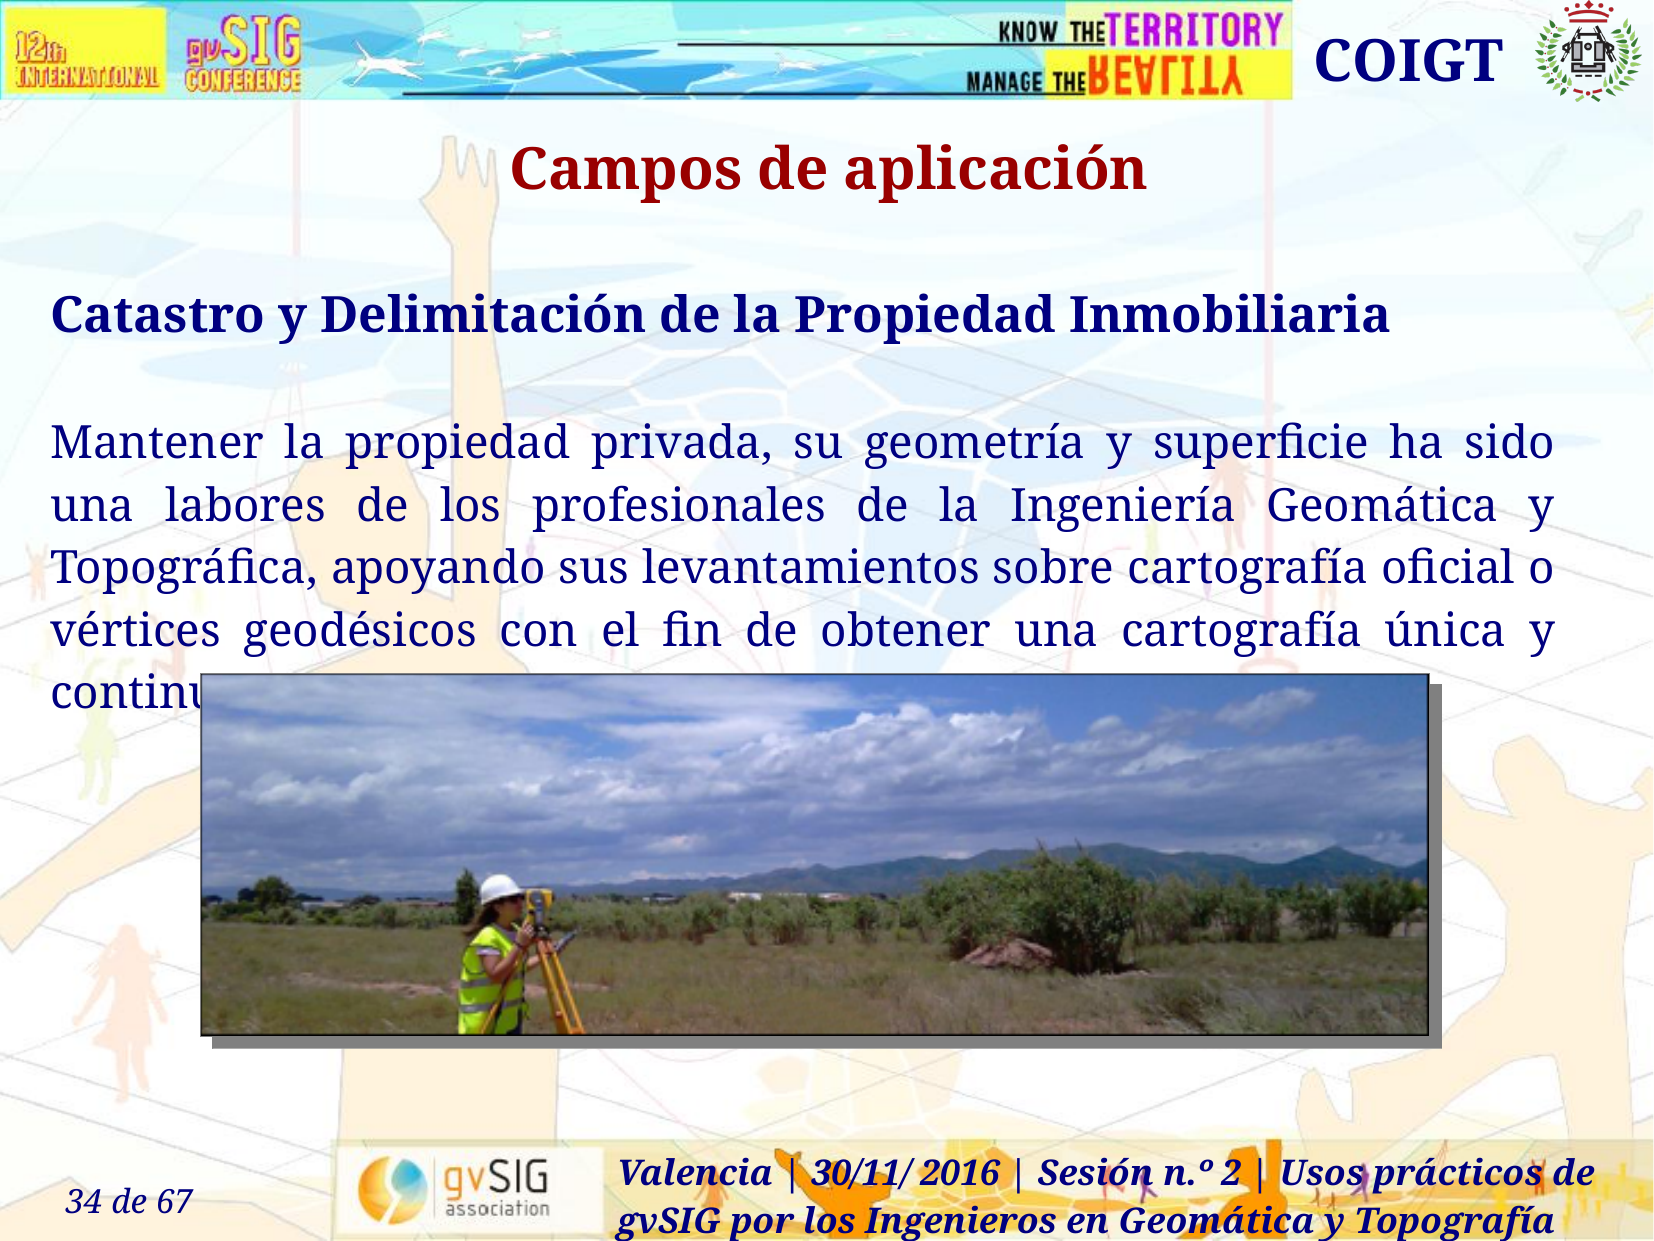

COIGT
Valencia | 30/11/ 2016 | Sesión n.º 2 | Usos prácticos de gvSIG por los Ingenieros en Geomática y Topografía
 de 67
Campos de aplicación
Catastro y Delimitación de la Propiedad Inmobiliaria
Mantener la propiedad privada, su geometría y superficie ha sido una labores de los profesionales de la Ingeniería Geomática y Topográfica, apoyando sus levantamientos sobre cartografía oficial o vértices geodésicos con el fin de obtener una cartografía única y continua